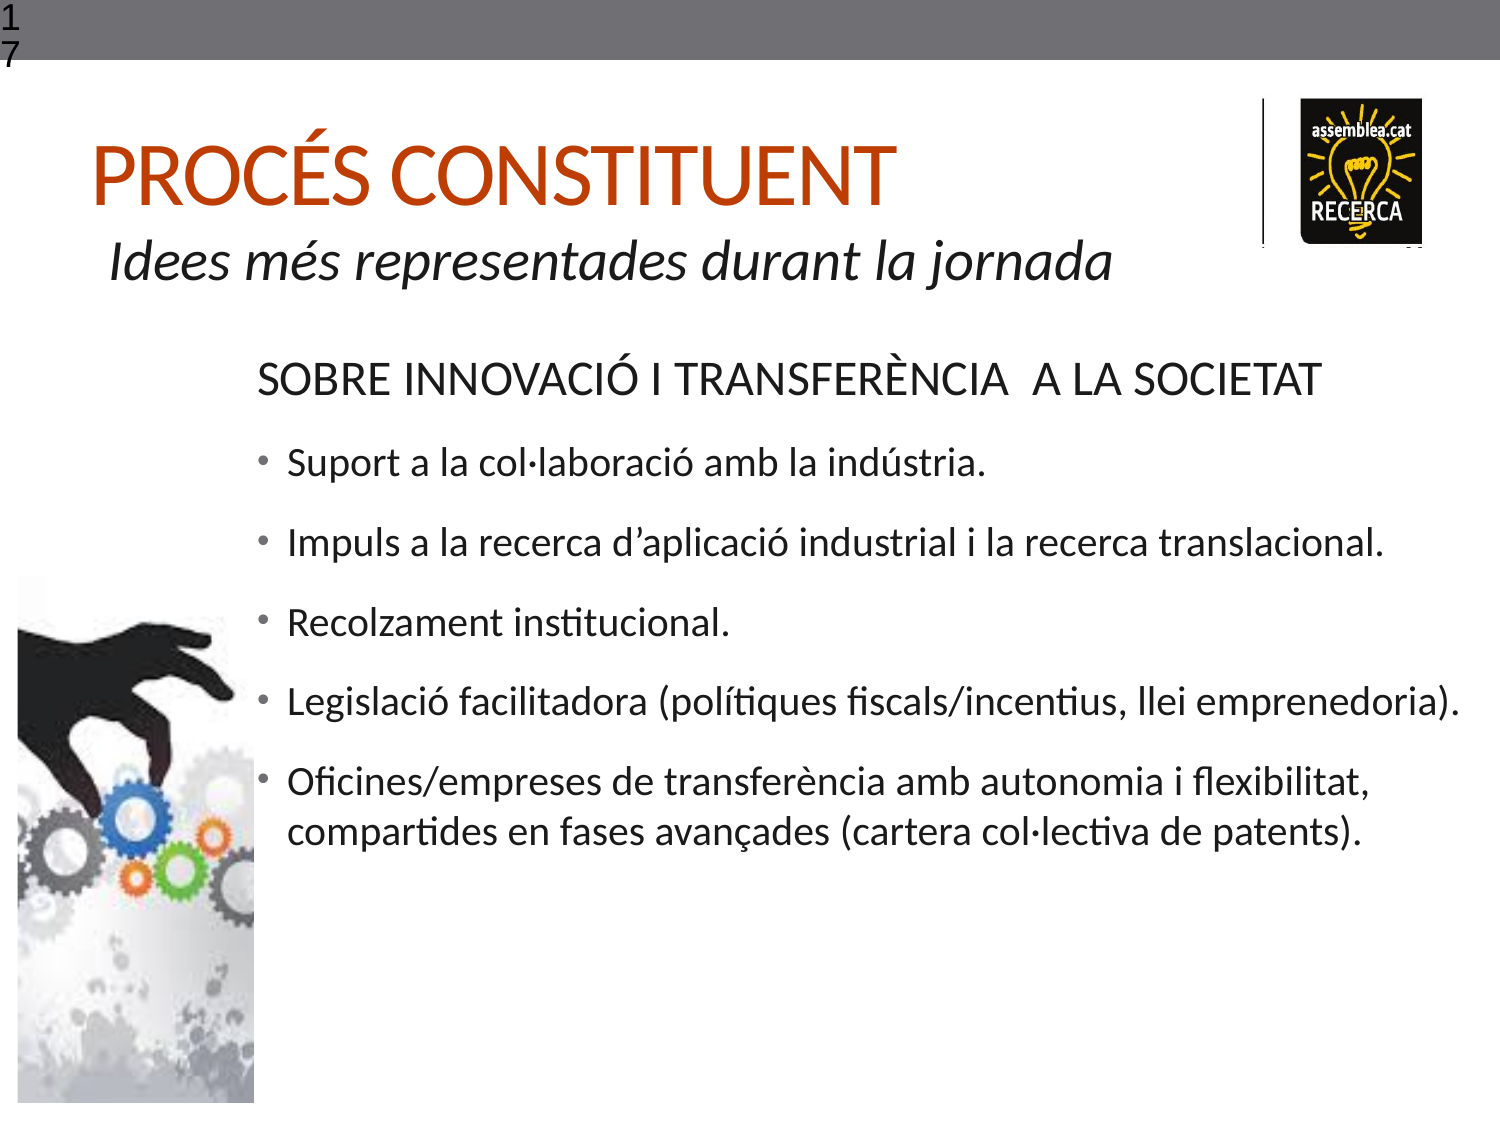

# PROCÉS CONSTITUENT
Idees més representades durant la jornada
SOBRE INNOVACIÓ I TRANSFERÈNCIA A LA SOCIETAT
Suport a la col·laboració amb la indústria.
Impuls a la recerca d’aplicació industrial i la recerca translacional.
Recolzament institucional.
Legislació facilitadora (polítiques fiscals/incentius, llei emprenedoria).
Oficines/empreses de transferència amb autonomia i flexibilitat, compartides en fases avançades (cartera col·lectiva de patents).